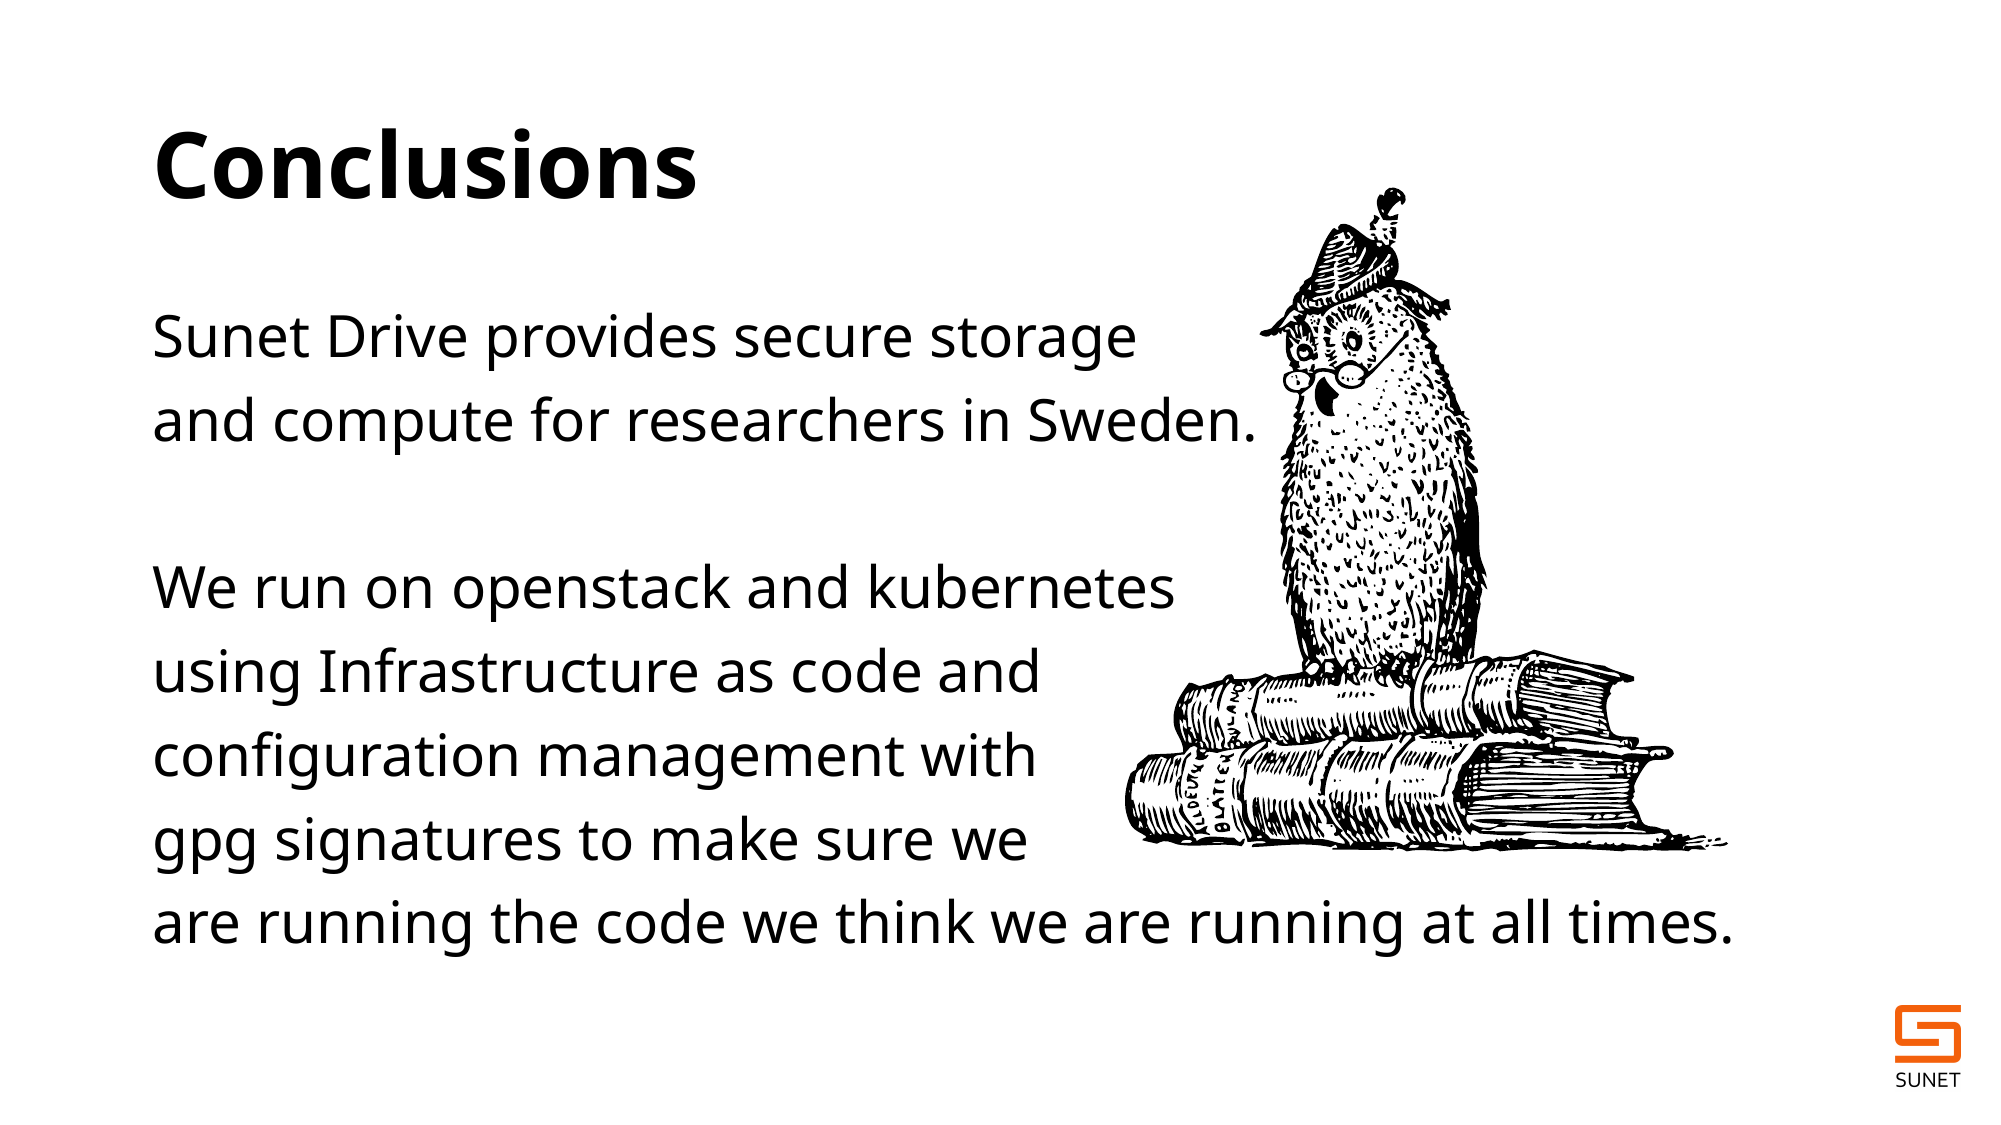

# Conclusions
Sunet Drive provides secure storage
and compute for researchers in Sweden.
We run on openstack and kubernetes
using Infrastructure as code and
configuration management with
gpg signatures to make sure we
are running the code we think we are running at all times.